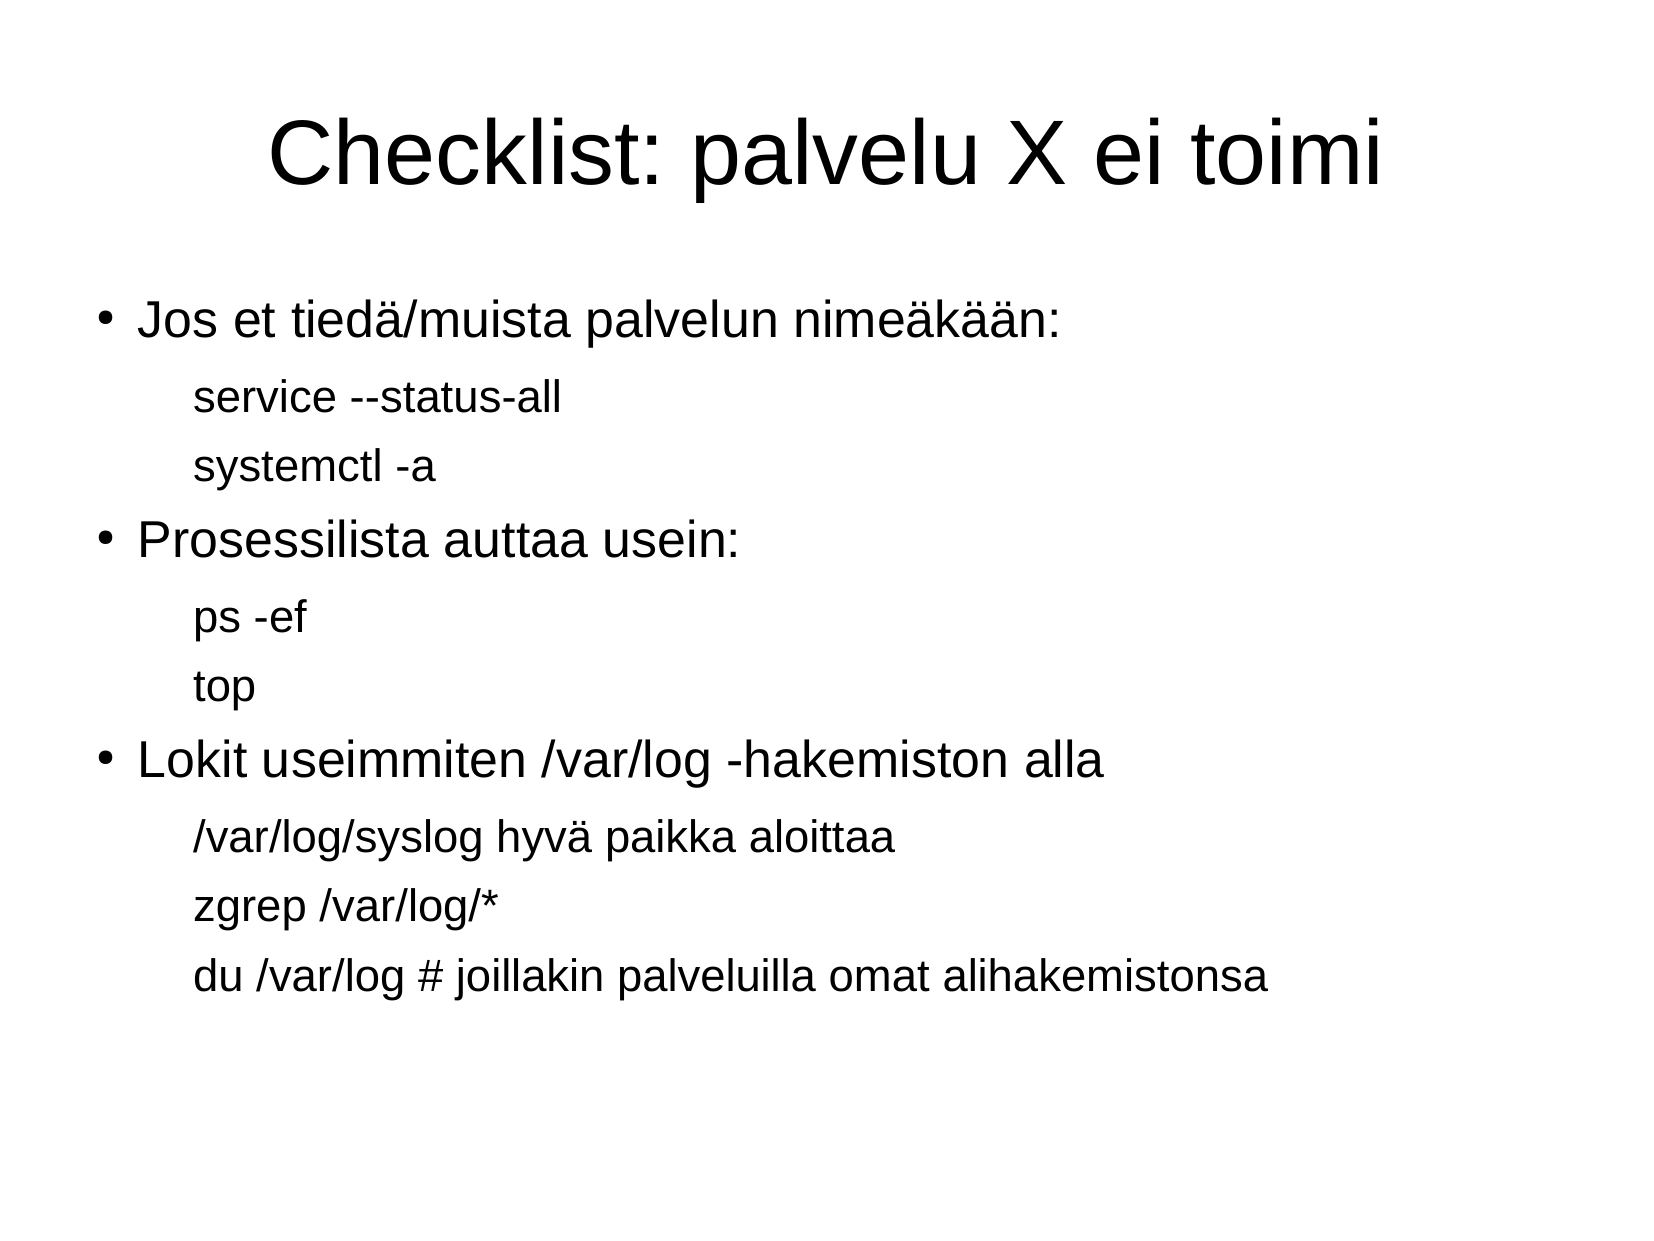

# Checklist: palvelu X ei toimi
Jos et tiedä/muista palvelun nimeäkään:
service --status-all
systemctl -a
Prosessilista auttaa usein:
ps -ef
top
Lokit useimmiten /var/log -hakemiston alla
/var/log/syslog hyvä paikka aloittaa
zgrep /var/log/*
du /var/log # joillakin palveluilla omat alihakemistonsa